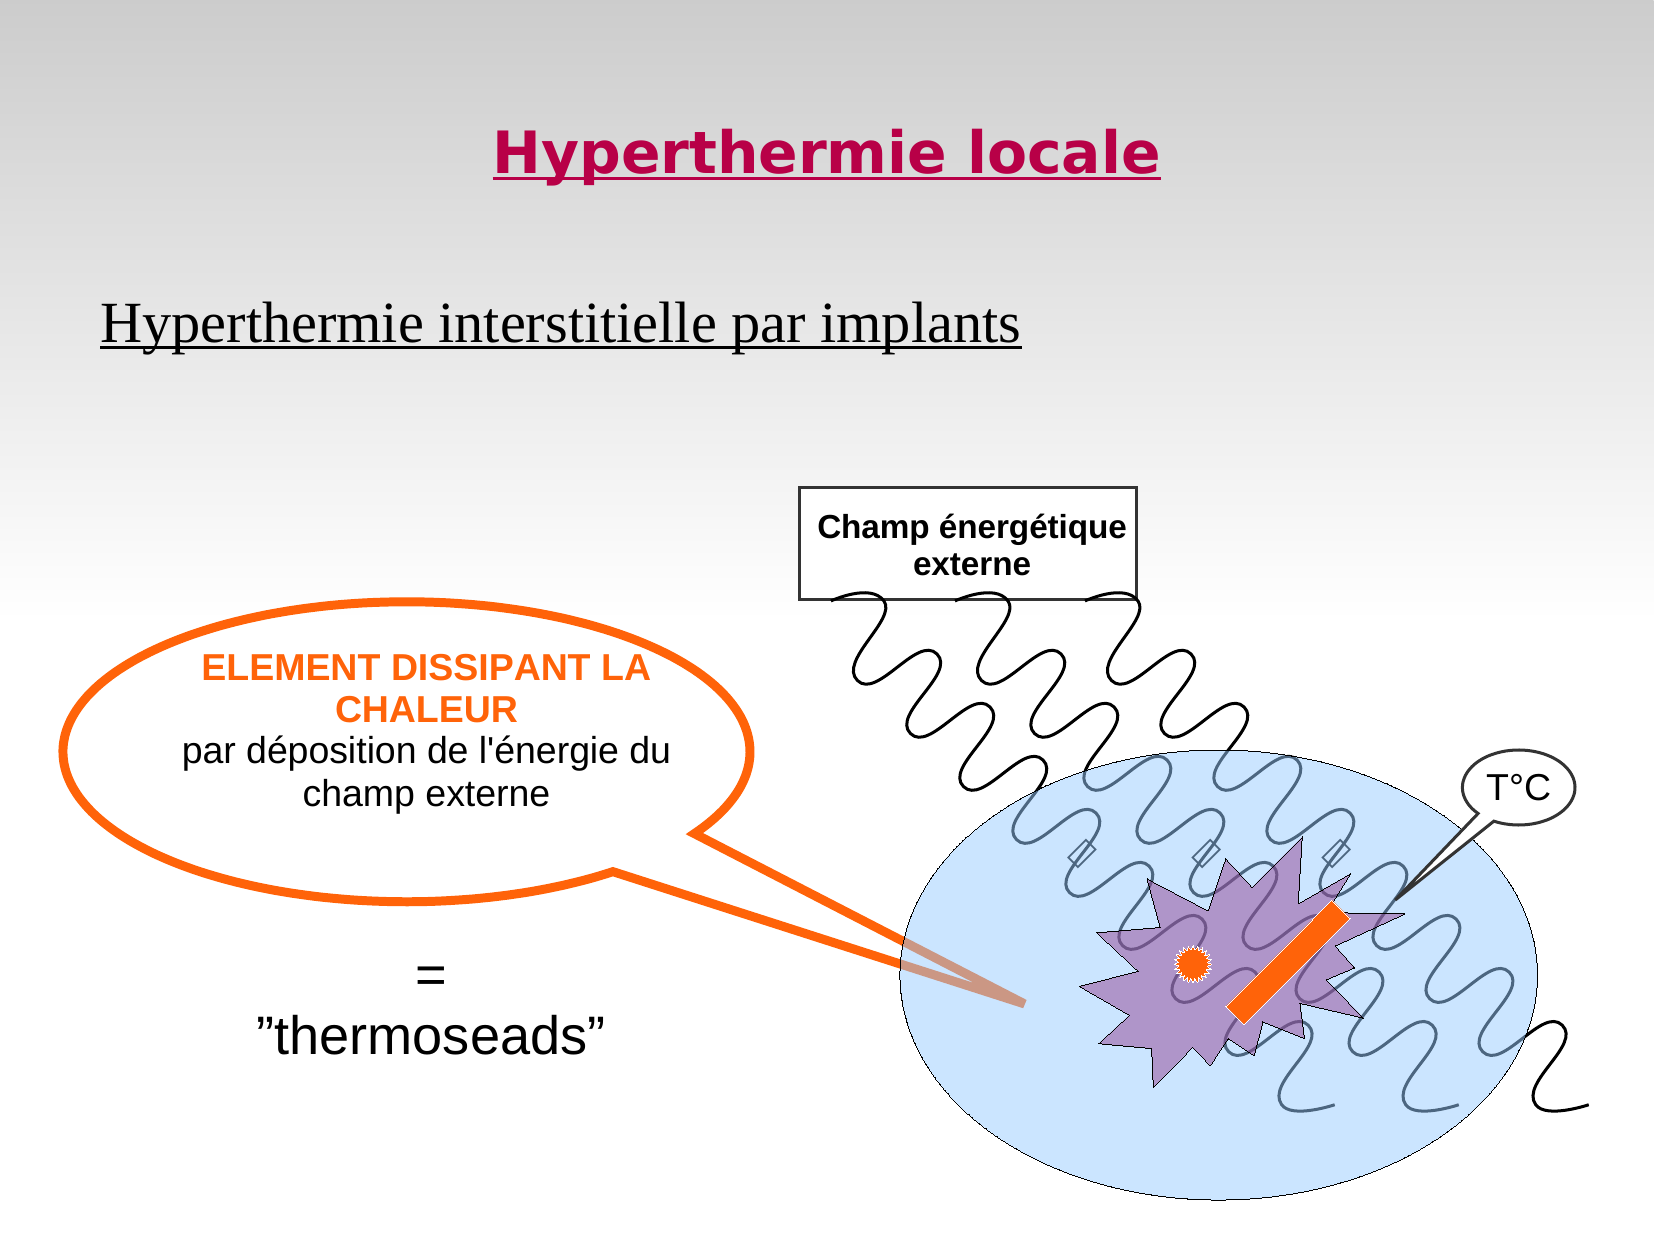

# Hyperthermie locale
Hyperthermie interstitielle par implants
Champ énergétique externe
ﾧ
ﾧ
ﾧ
ELEMENT DISSIPANT LA CHALEUR
par déposition de l'énergie du champ externe
T°C
=
”thermoseads”